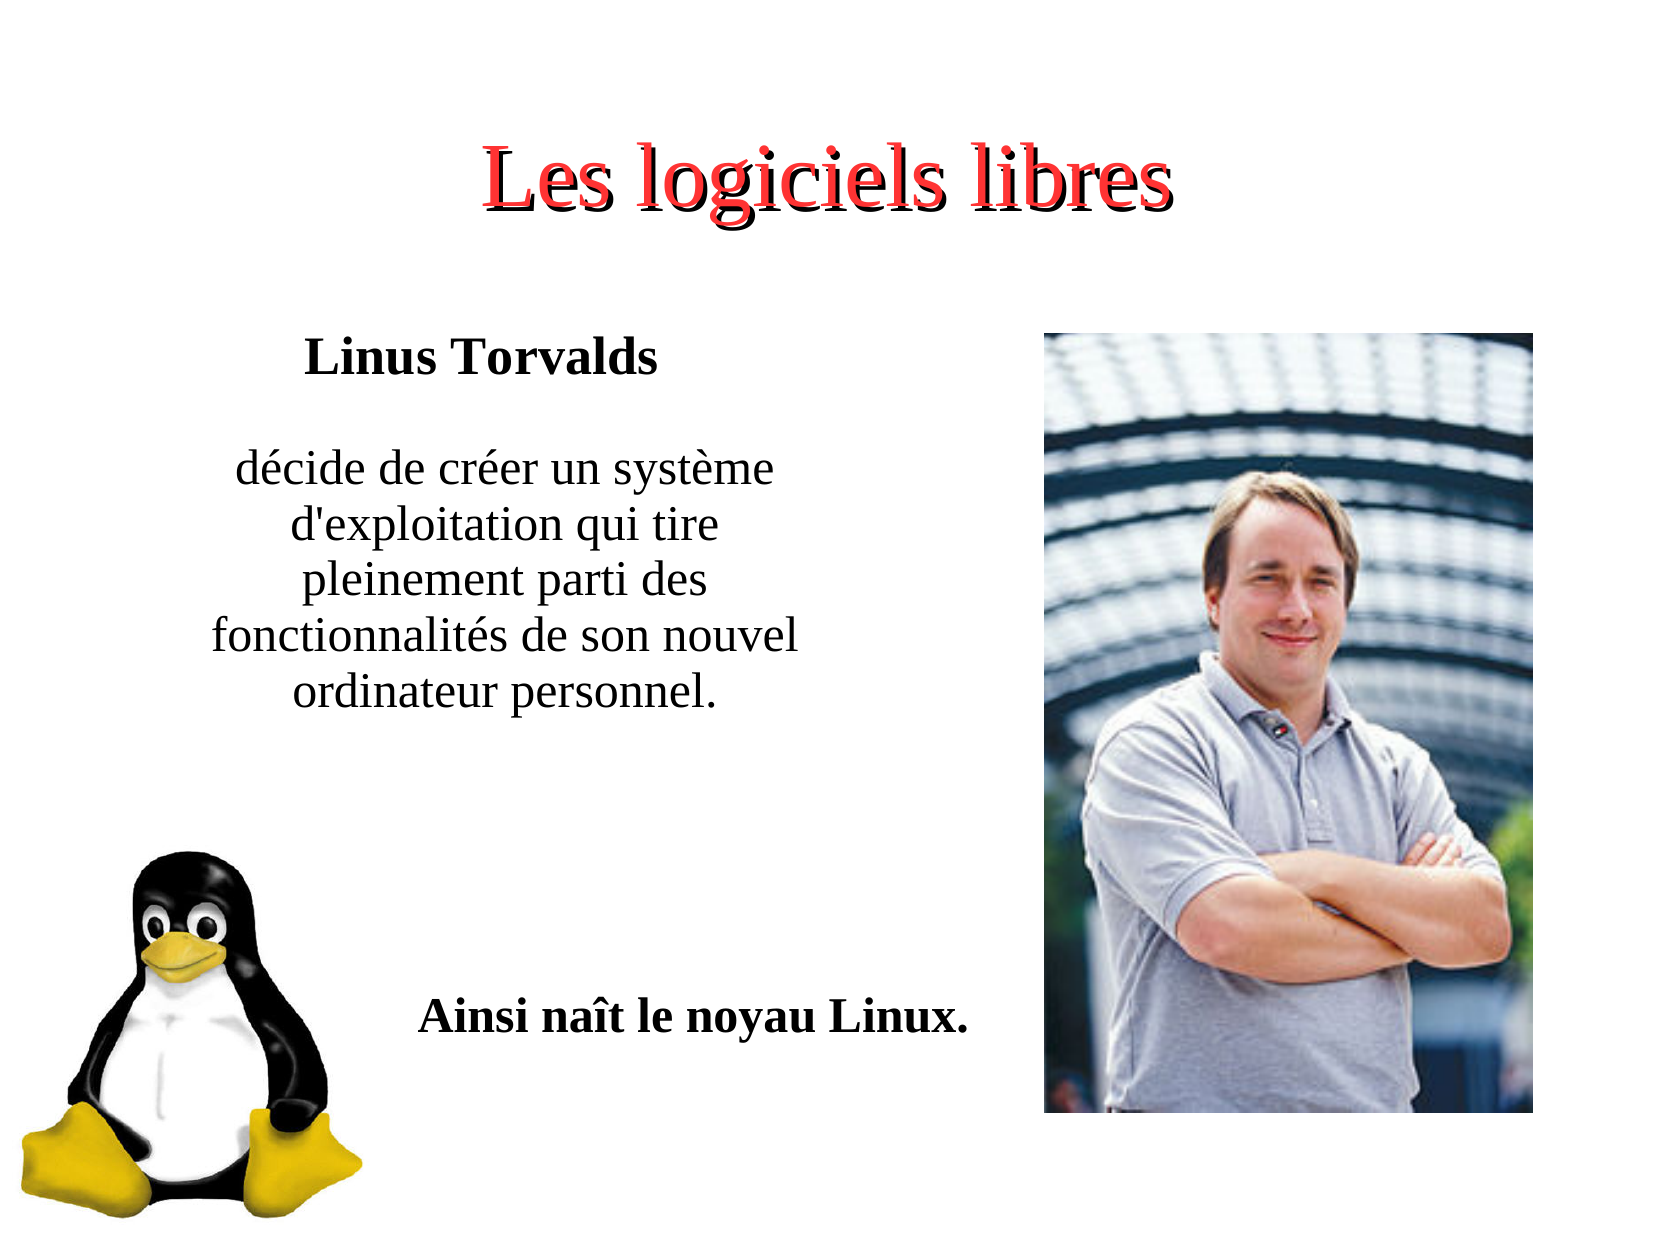

# Les logiciels libres
Linus Torvalds
décide de créer un système d'exploitation qui tire pleinement parti des fonctionnalités de son nouvel ordinateur personnel.
Ainsi naît le noyau Linux.